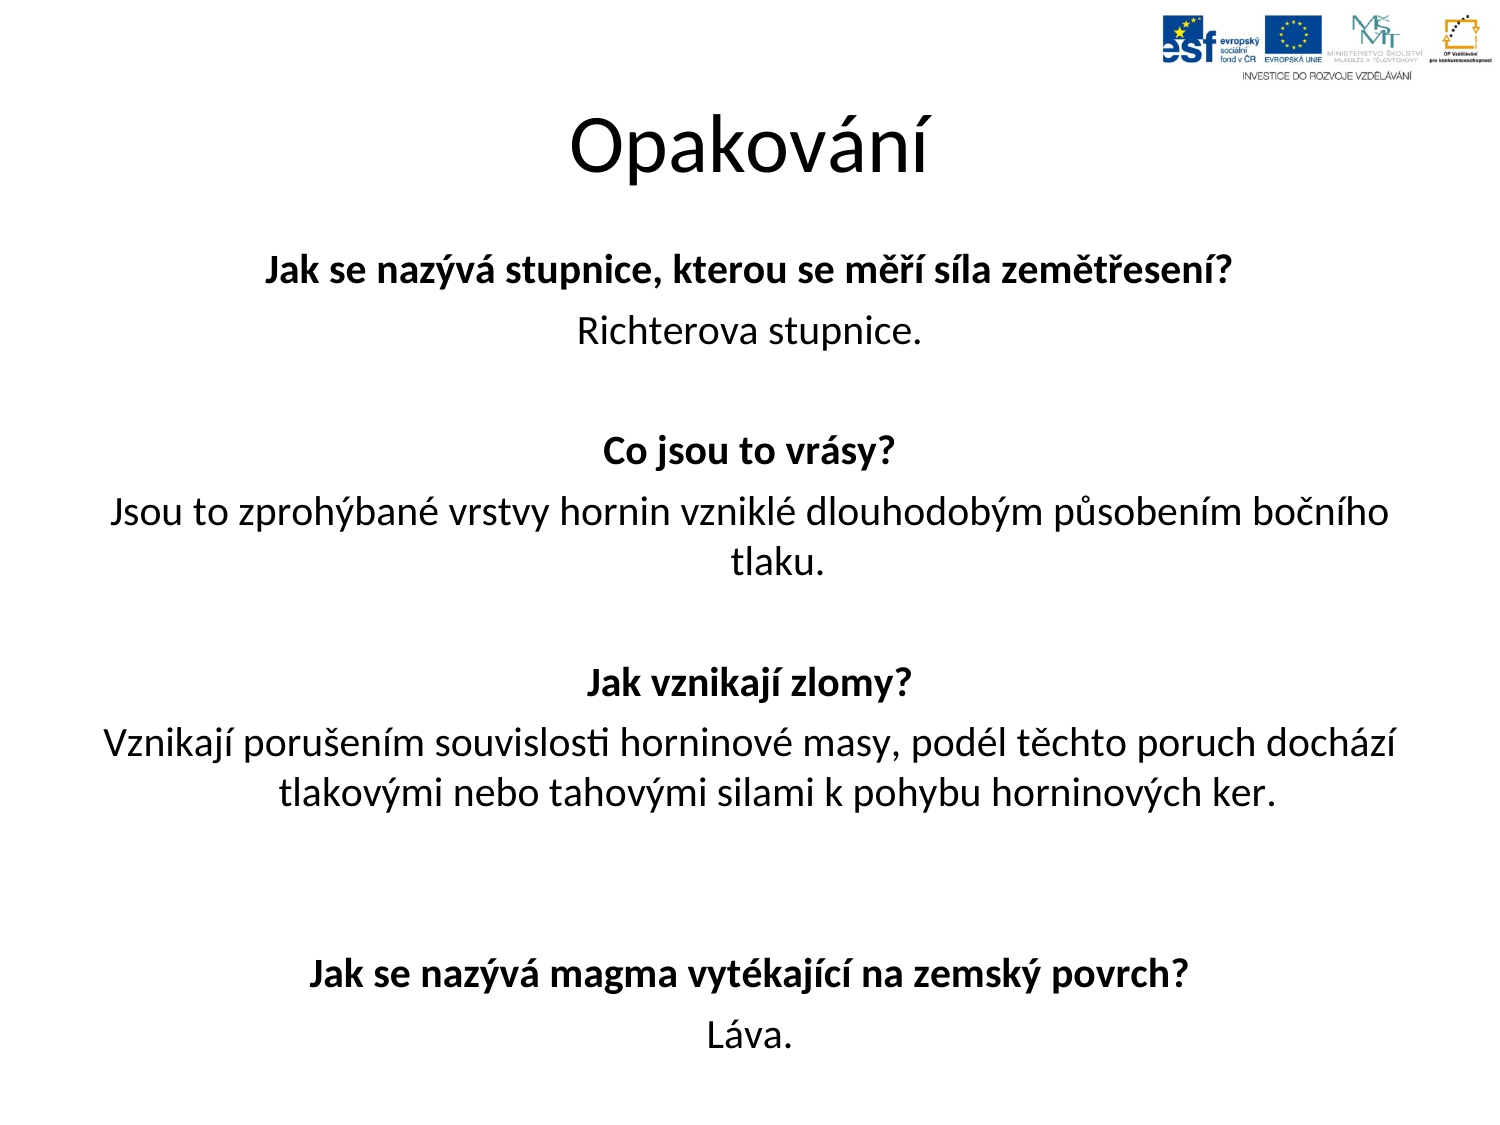

# Opakování
Jak se nazývá stupnice, kterou se měří síla zemětřesení?
Richterova stupnice.
Co jsou to vrásy?
Jsou to zprohýbané vrstvy hornin vzniklé dlouhodobým působením bočního tlaku.
Jak vznikají zlomy?
Vznikají porušením souvislosti horninové masy, podél těchto poruch dochází tlakovými nebo tahovými silami k pohybu horninových ker.
Jak se nazývá magma vytékající na zemský povrch?
Láva.